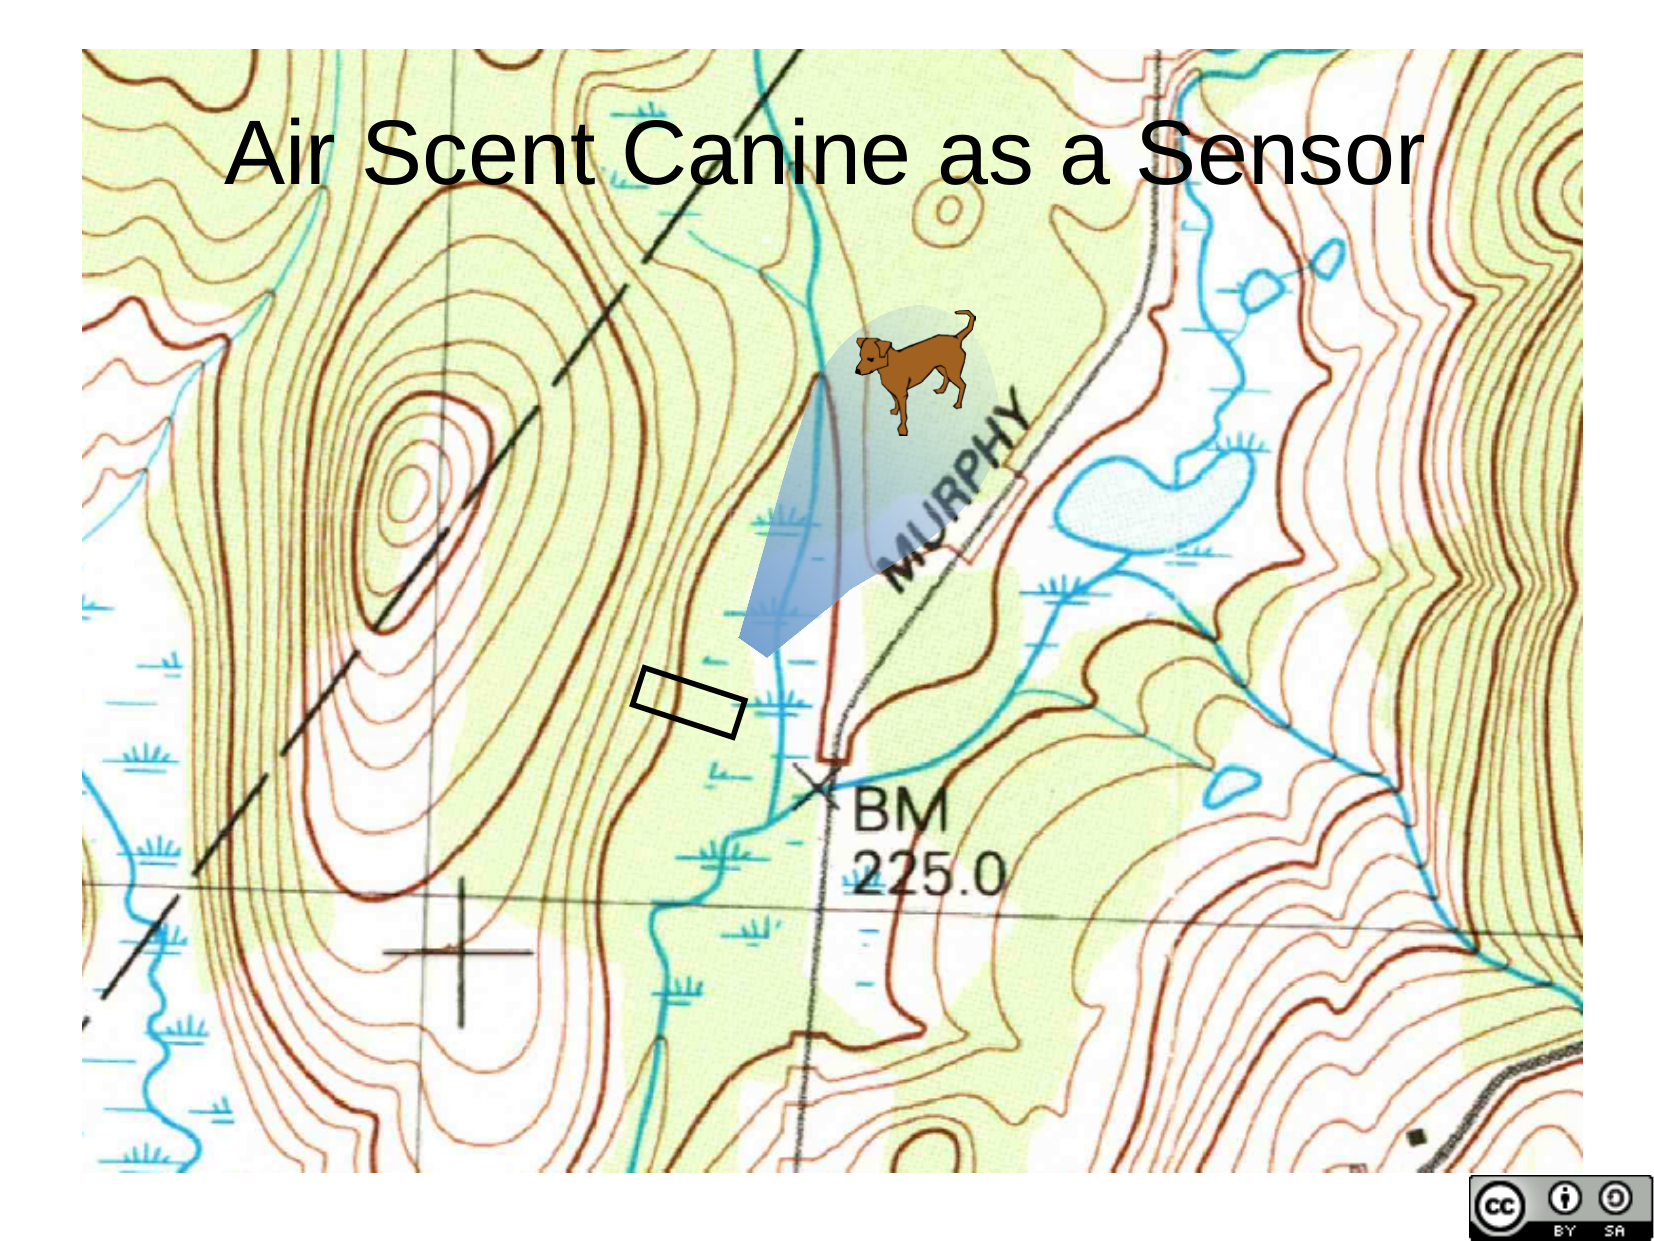

# Air Scent Canine as a Sensor
